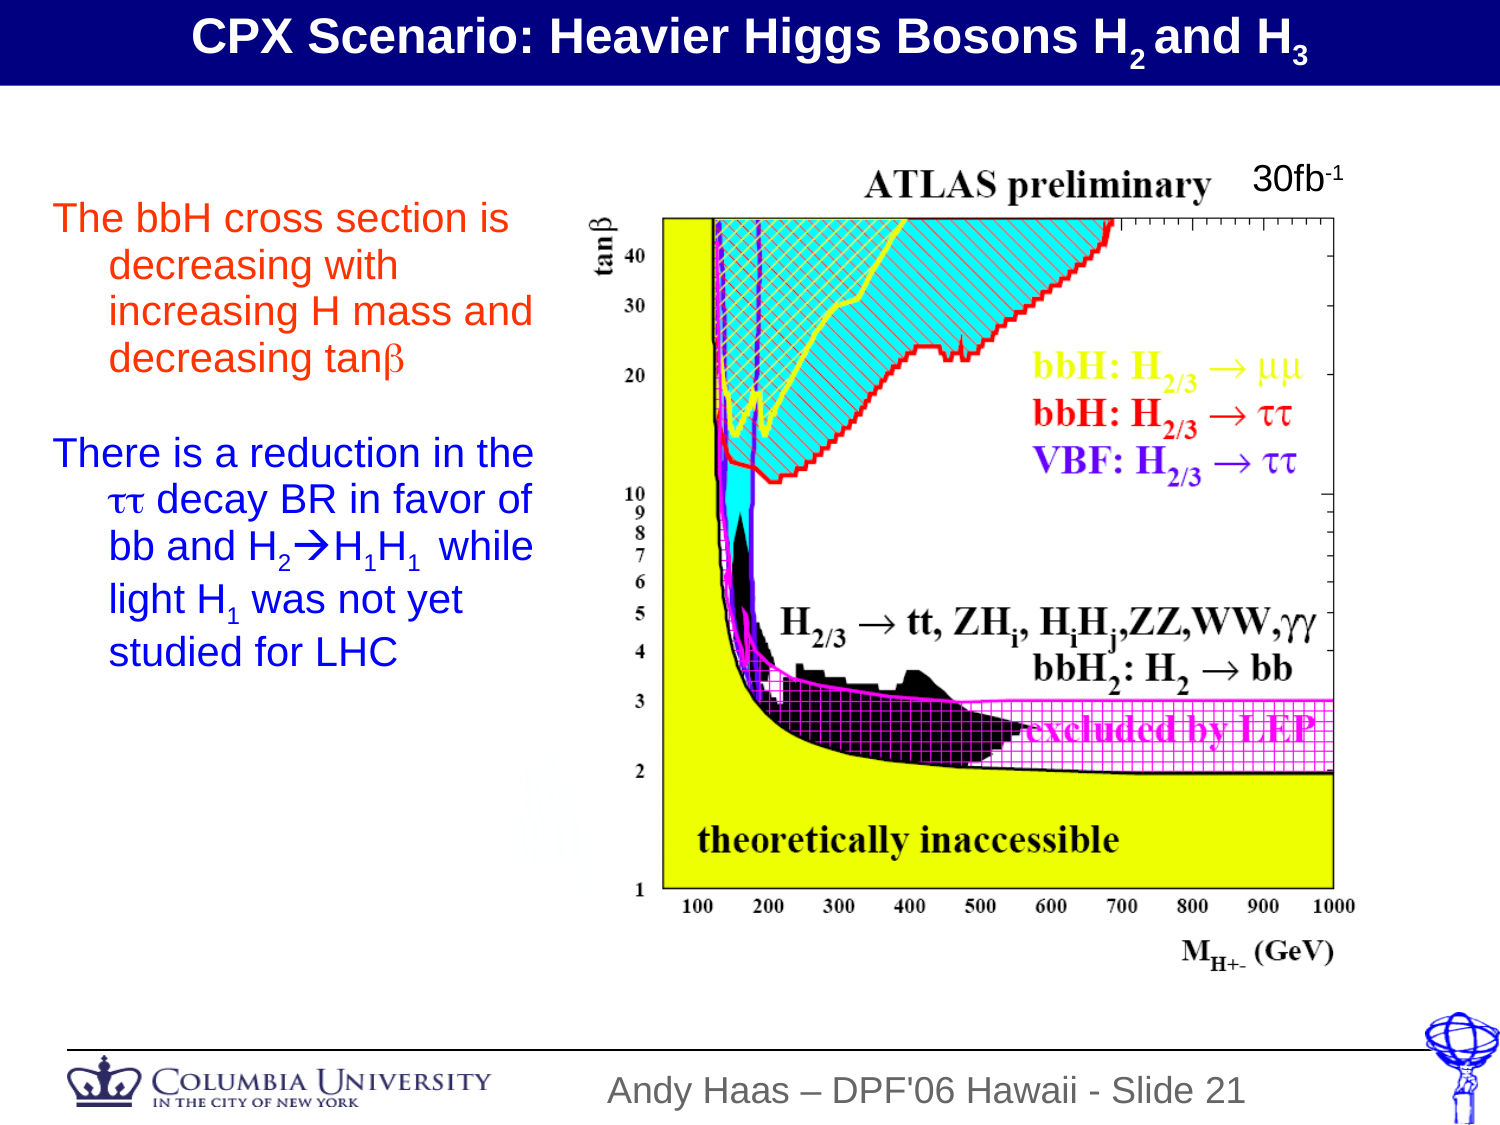

# CPX Scenario: Heavier Higgs Bosons H2 and H3
30fb-1
The bbH cross section is decreasing with increasing H mass and decreasing tan
There is a reduction in the  decay BR in favor of bb and H2H1H1 while light H1 was not yet studied for LHC